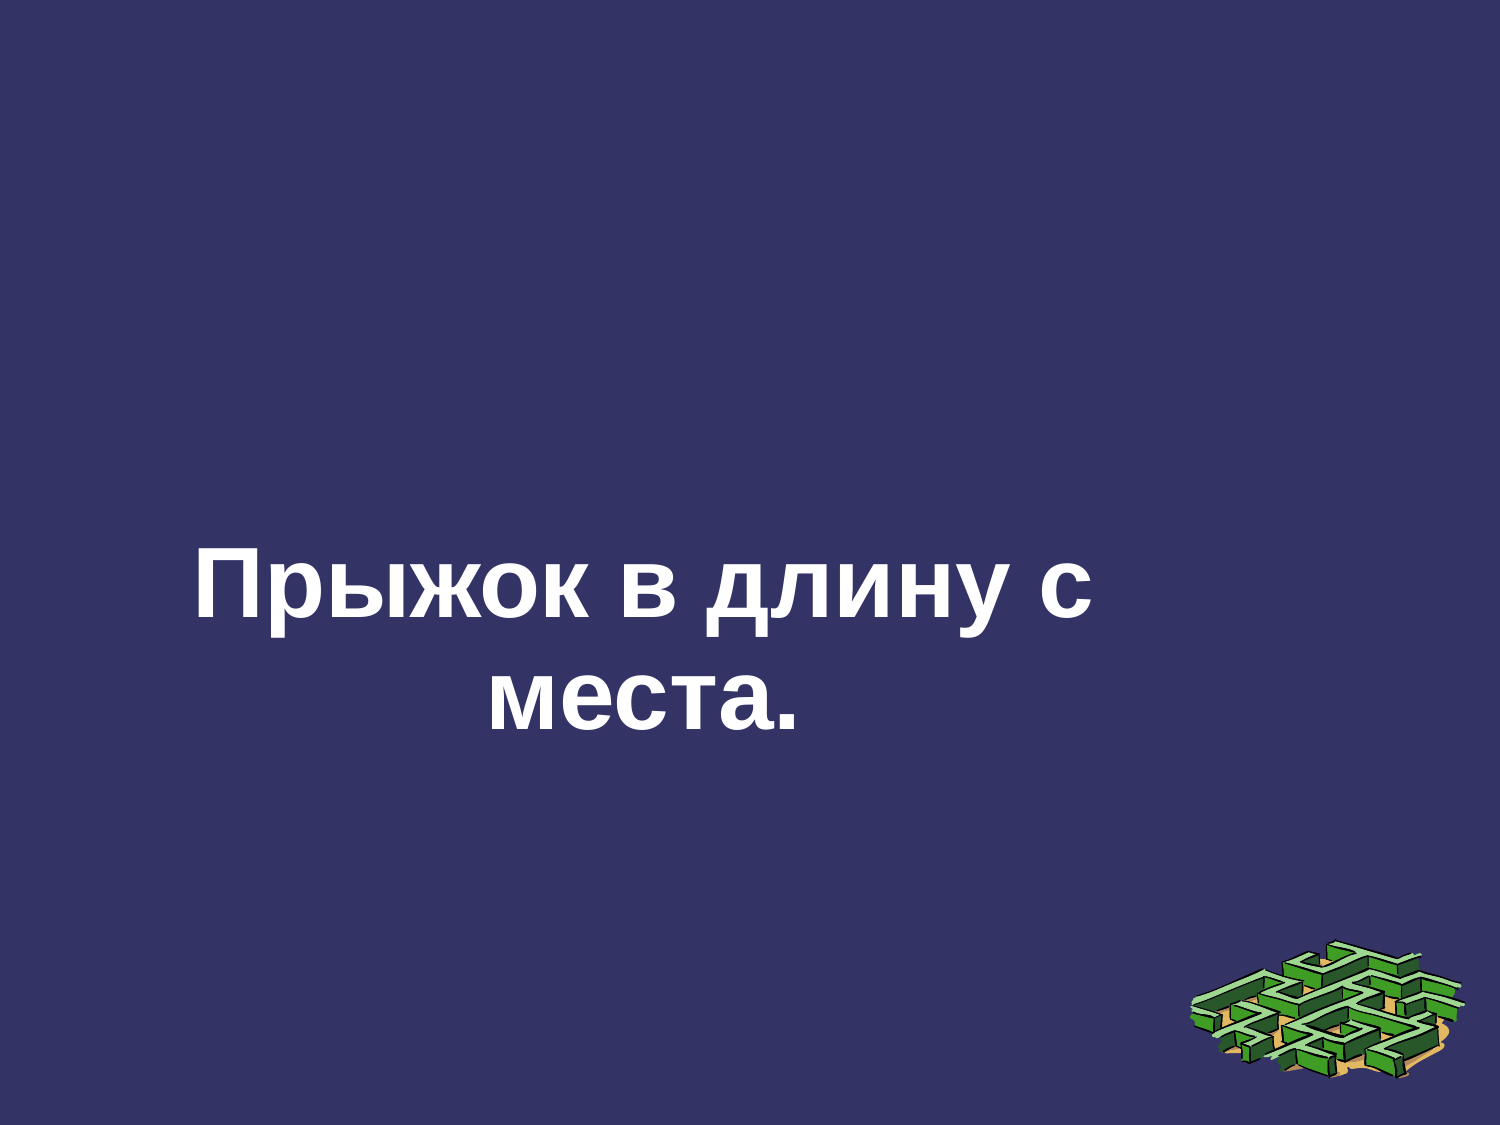

# Легкая атлетика Техника прыжка в длину с разбега способом «согнув ноги» Учитель физической культуры МАОУ лицей г.Бор Ердякова О.С.
Прыжок в длину с места.